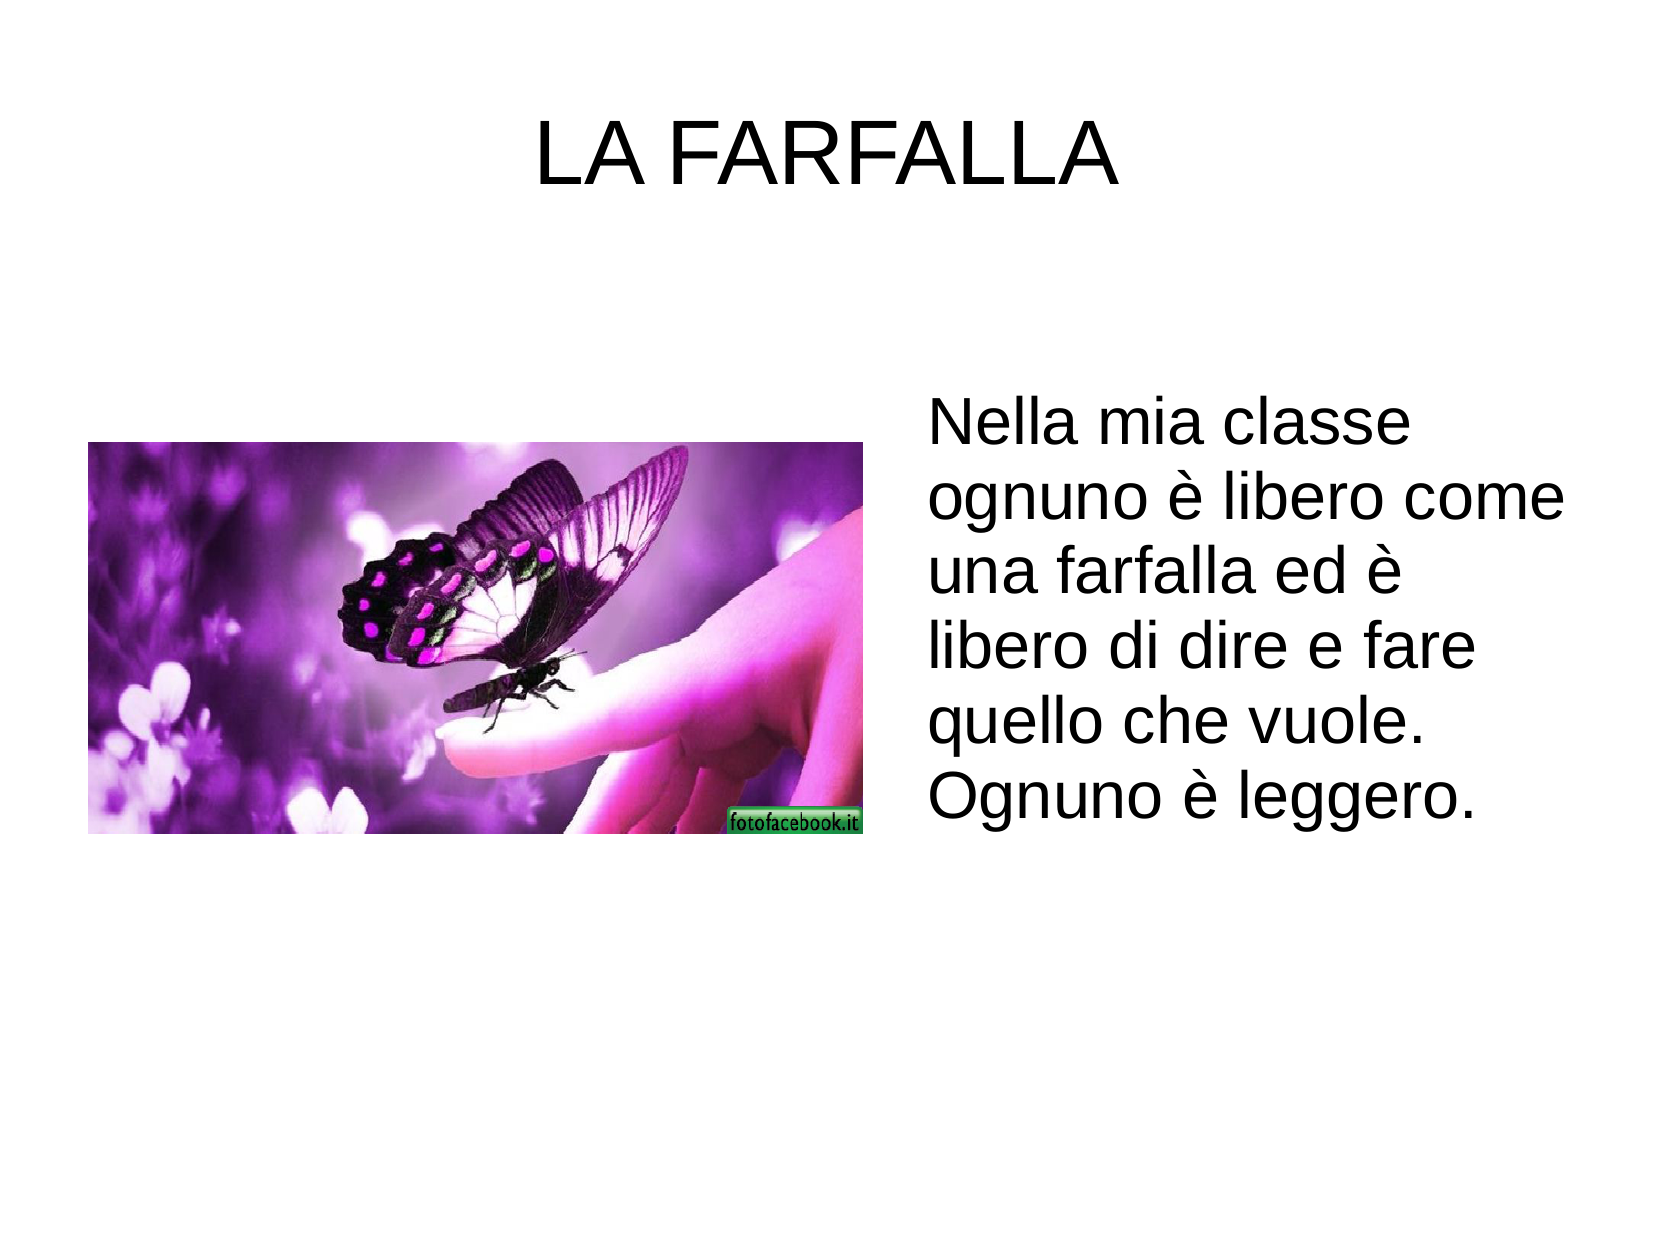

# LA FARFALLA
Nella mia classe ognuno è libero come una farfalla ed è libero di dire e fare quello che vuole. Ognuno è leggero.